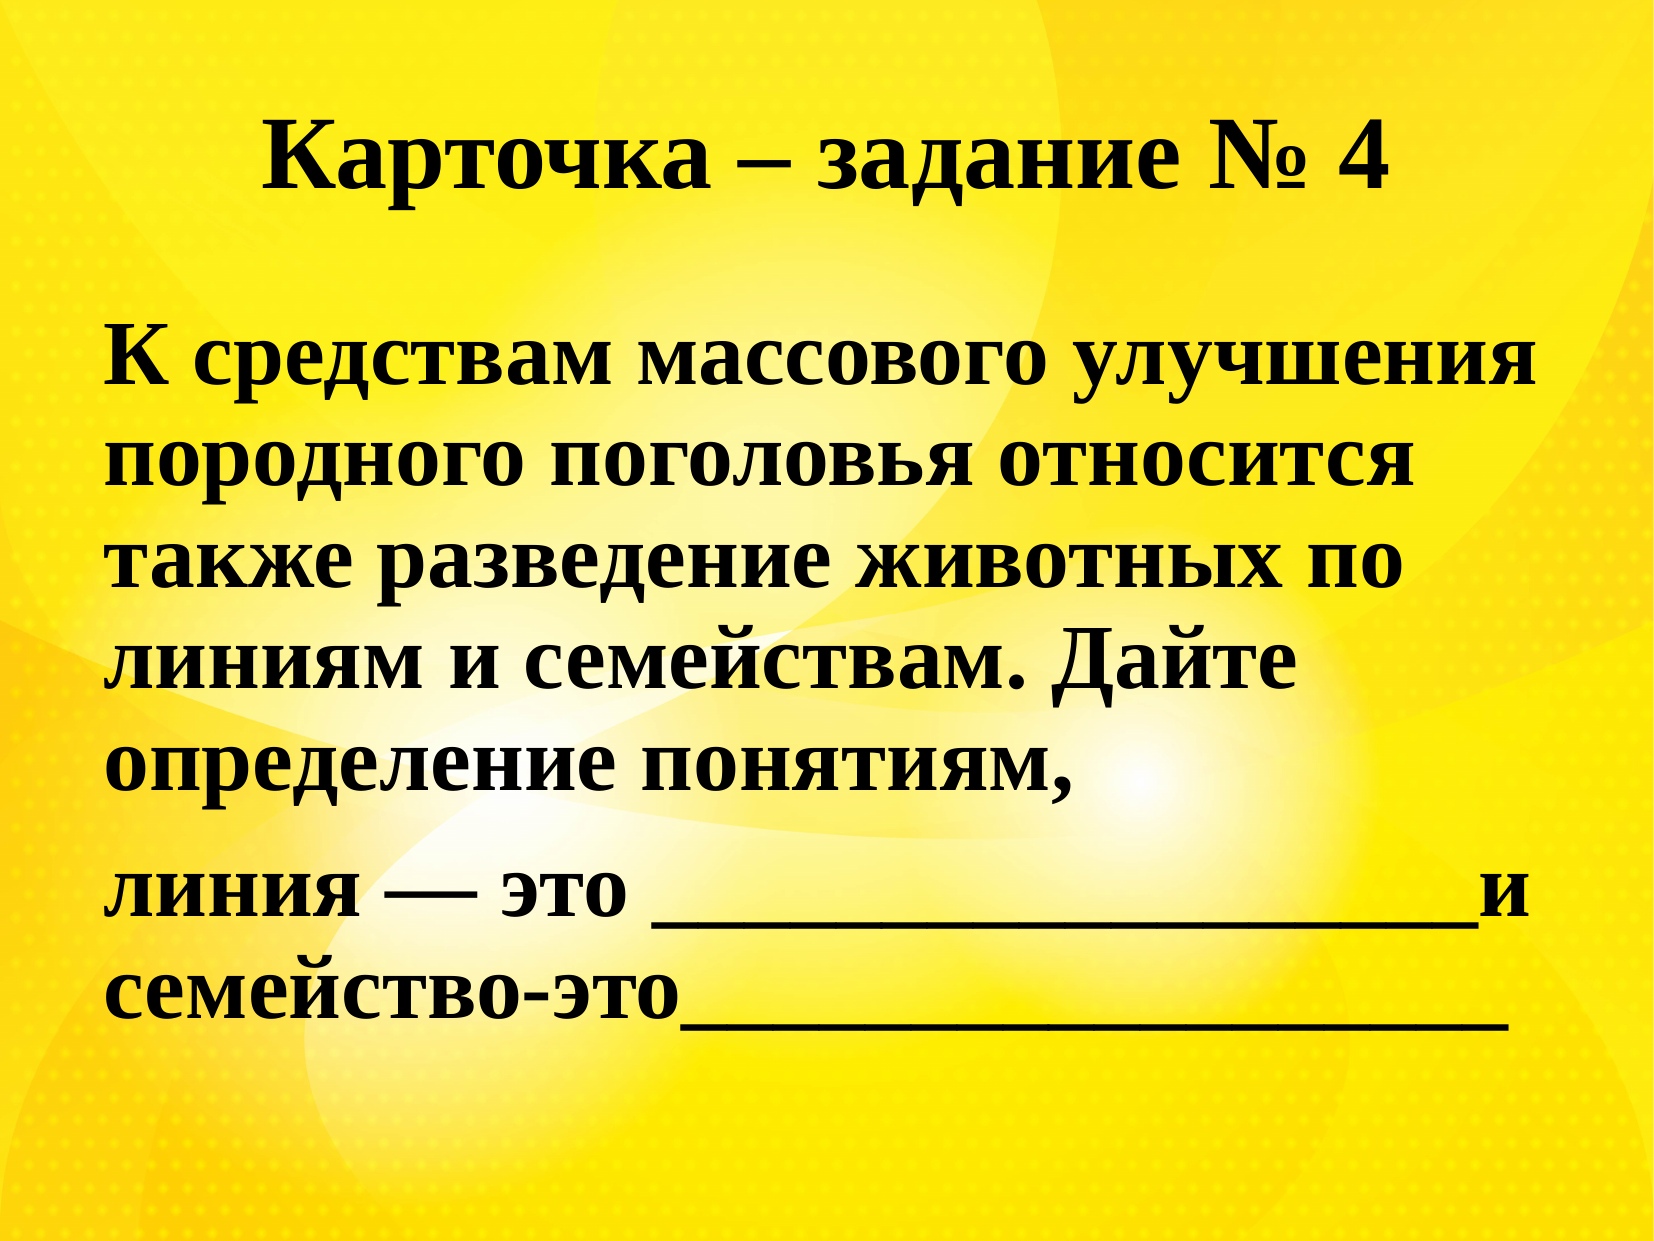

# Карточка – задание № 4
К средствам массового улучшения породного поголовья относится также разведение животных по линиям и семействам. Дайте определение понятиям,
линия — это __________________и семейство-это__________________